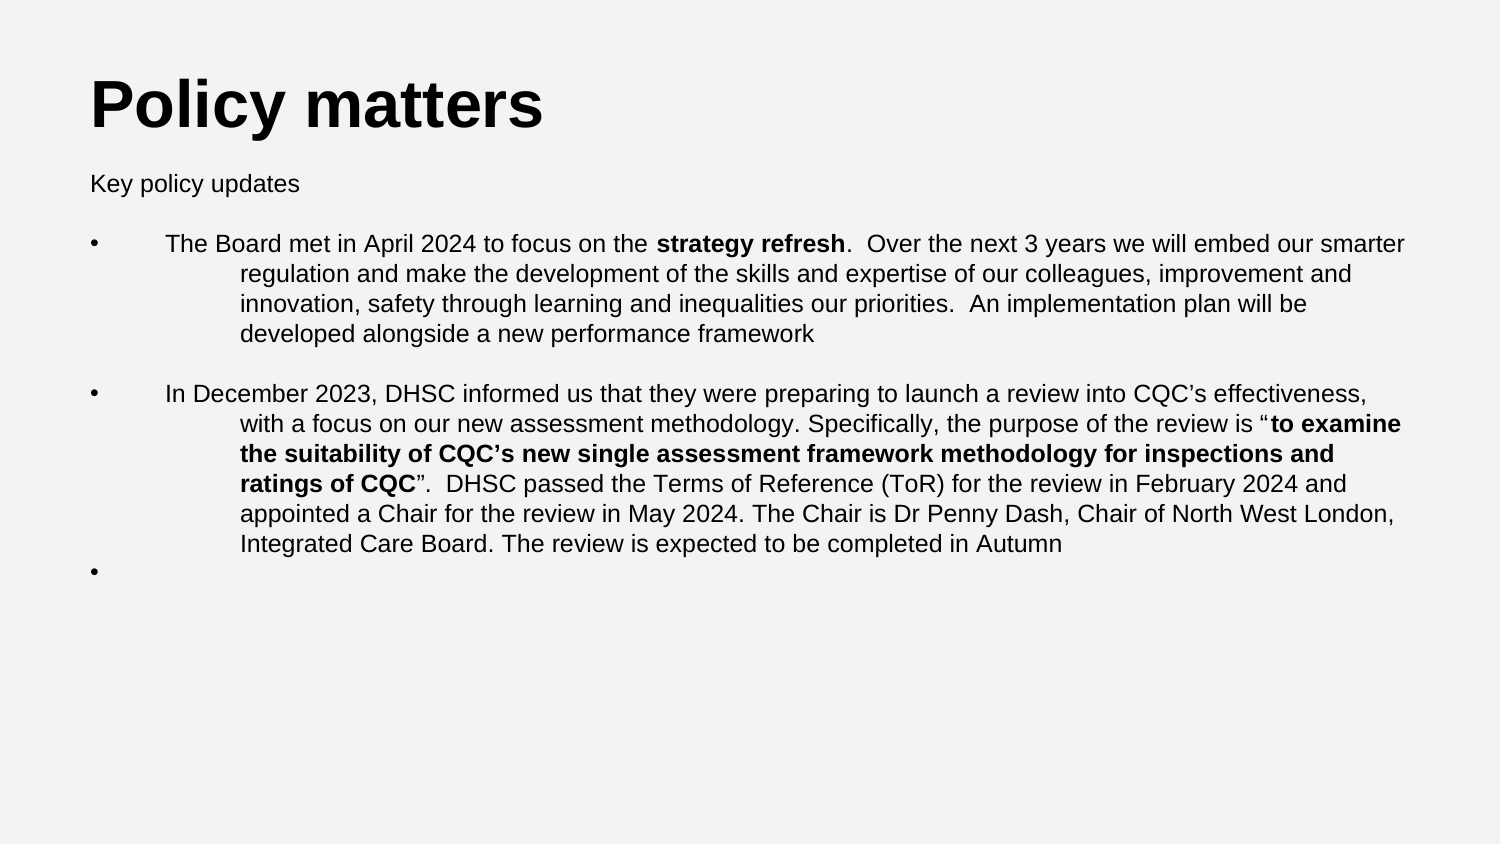

# Policy matters
Key policy updates
The Board met in April 2024 to focus on the strategy refresh.  Over the next 3 years we will embed our smarter regulation and make the development of the skills and expertise of our colleagues, improvement and innovation, safety through learning and inequalities our priorities.  An implementation plan will be developed alongside a new performance framework
In December 2023, DHSC informed us that they were preparing to launch a review into CQC’s effectiveness, with a focus on our new assessment methodology. Specifically, the purpose of the review is “to examine the suitability of CQC’s new single assessment framework methodology for inspections and ratings of CQC”.  DHSC passed the Terms of Reference (ToR) for the review in February 2024 and appointed a Chair for the review in May 2024. The Chair is Dr Penny Dash, Chair of North West London, Integrated Care Board. The review is expected to be completed in Autumn